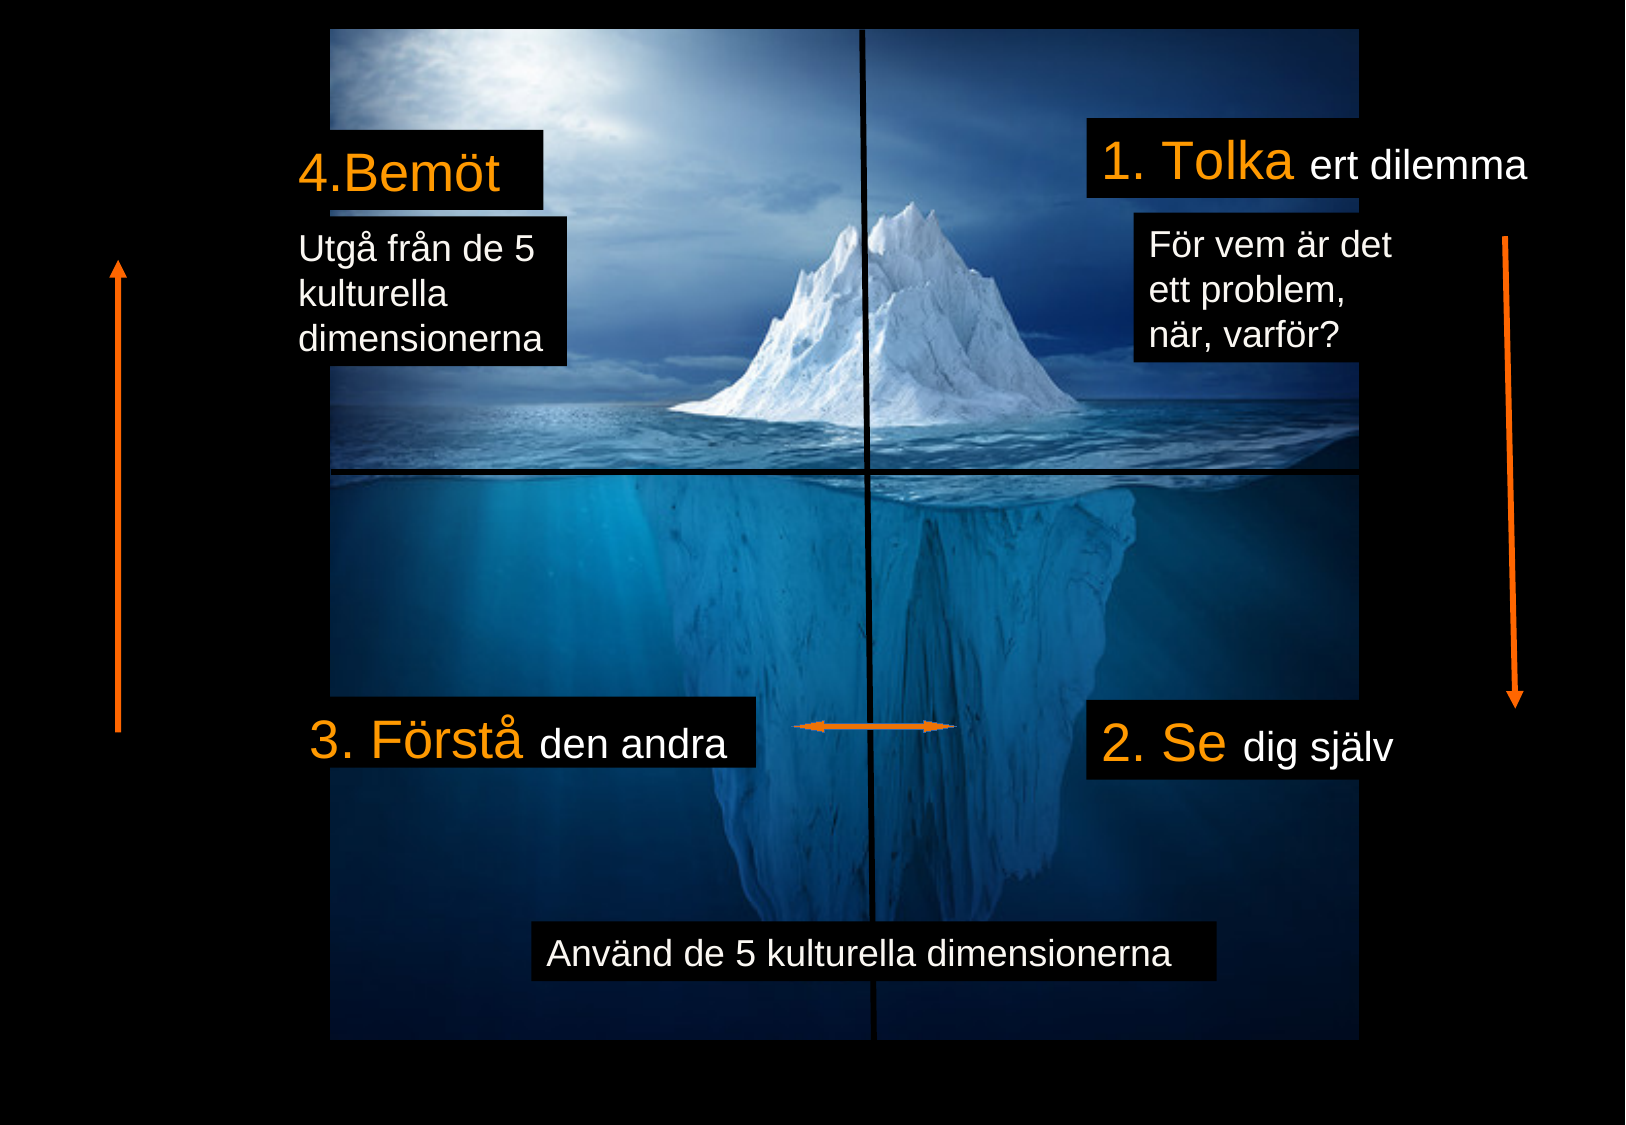

1. Tolka ert dilemma
4.Bemöt
För vem är det ett problem, när, varför?
Utgå från de 5 kulturella dimensionerna
3. Förstå den andra
2. Se dig själv
Använd de 5 kulturella dimensionerna